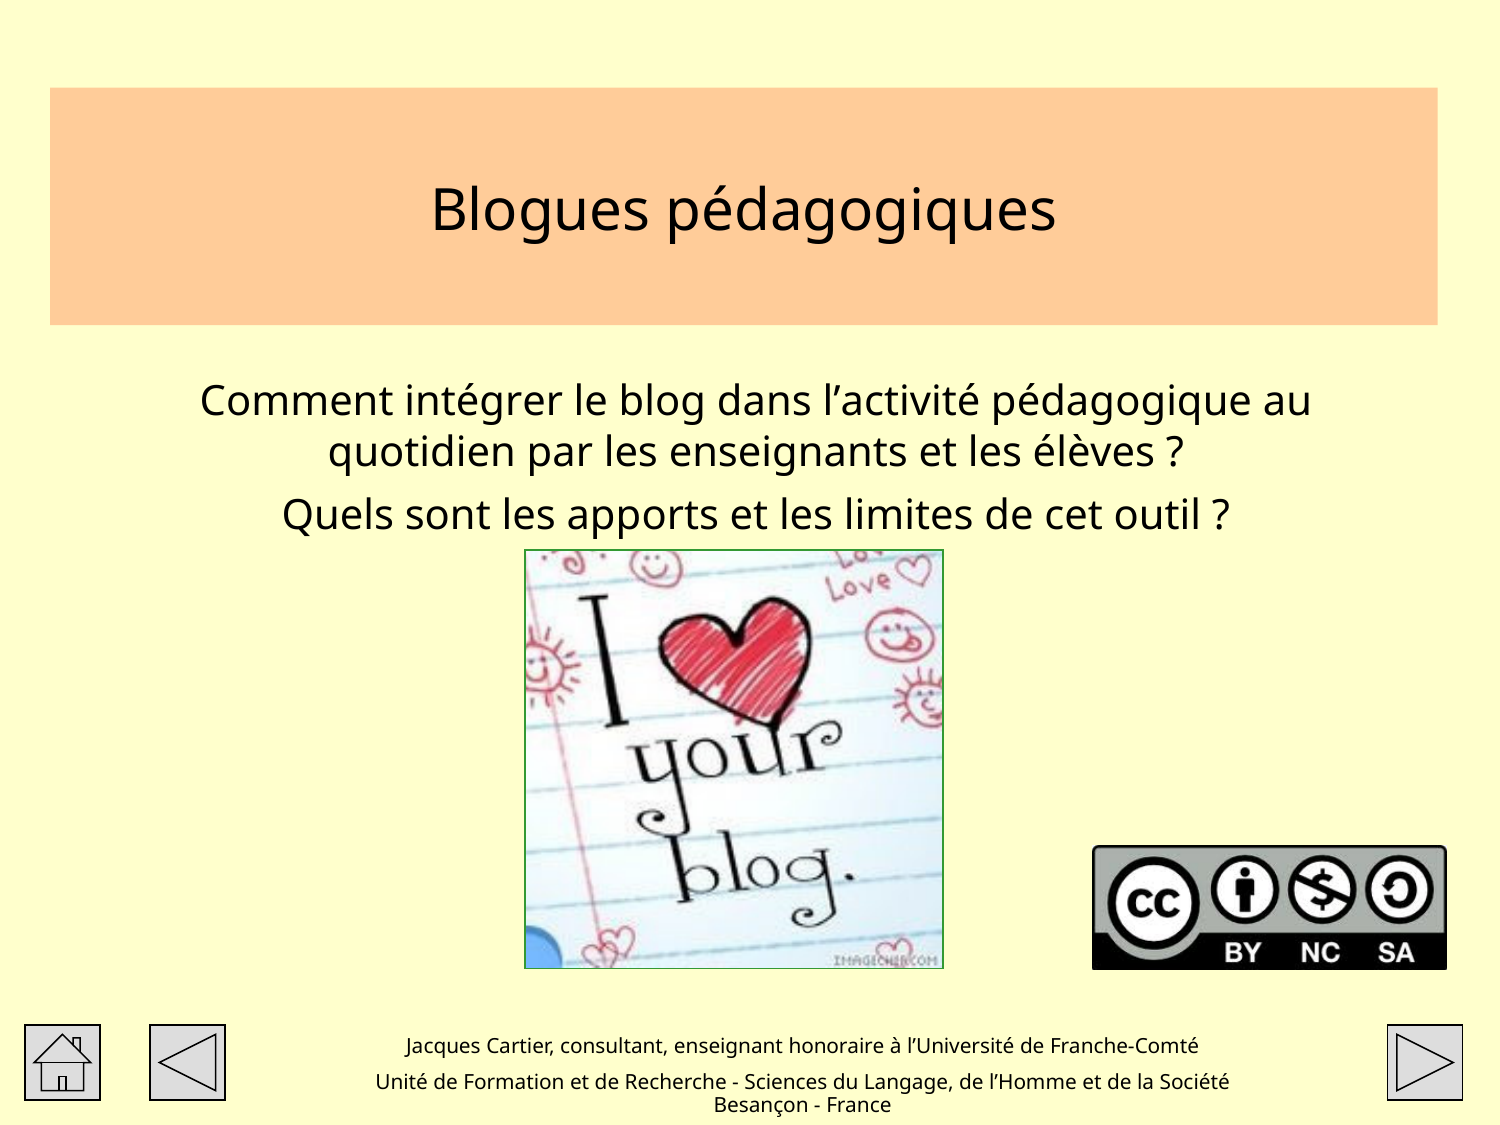

# Blogues pédagogiques
Comment intégrer le blog dans l’activité pédagogique au quotidien par les enseignants et les élèves ?
Quels sont les apports et les limites de cet outil ?